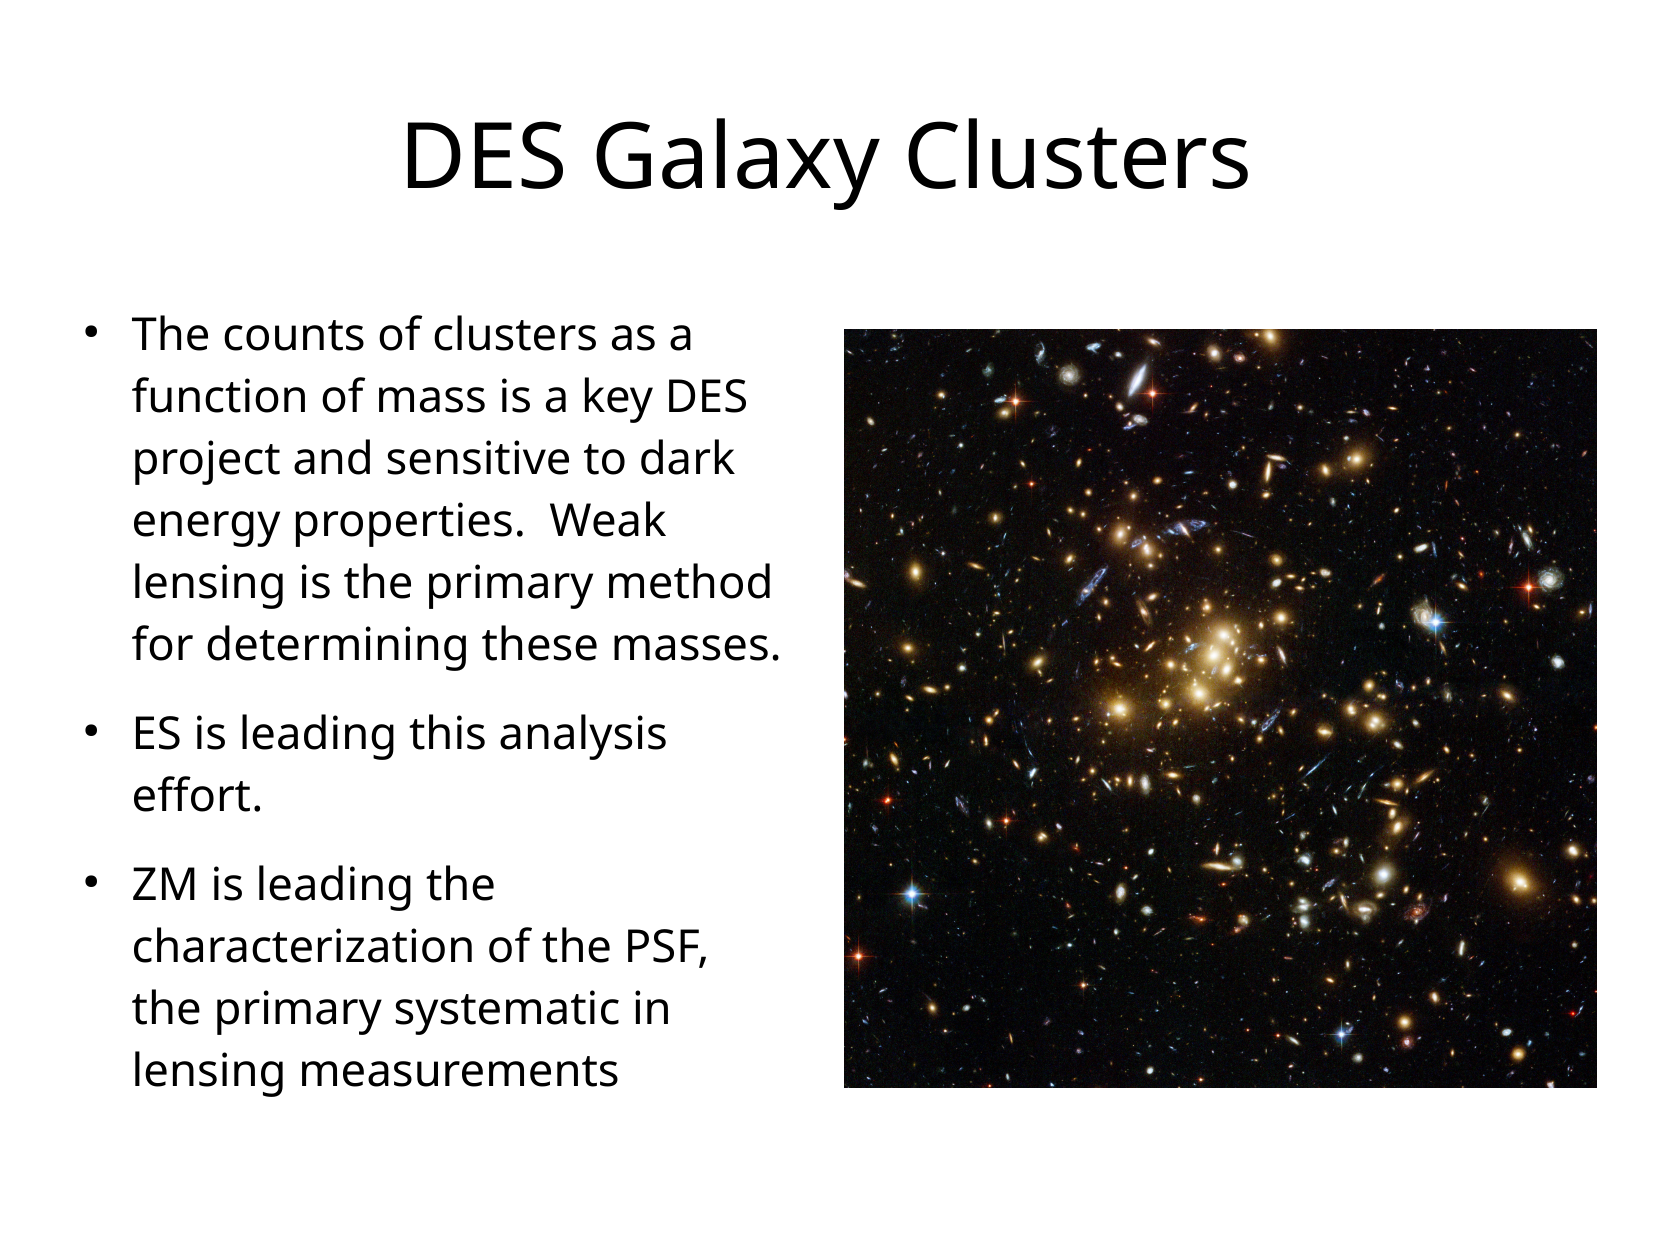

# DES Galaxy Clusters
The counts of clusters as a function of mass is a key DES project and sensitive to dark energy properties. Weak lensing is the primary method for determining these masses.
ES is leading this analysis effort.
ZM is leading the characterization of the PSF, the primary systematic in lensing measurements